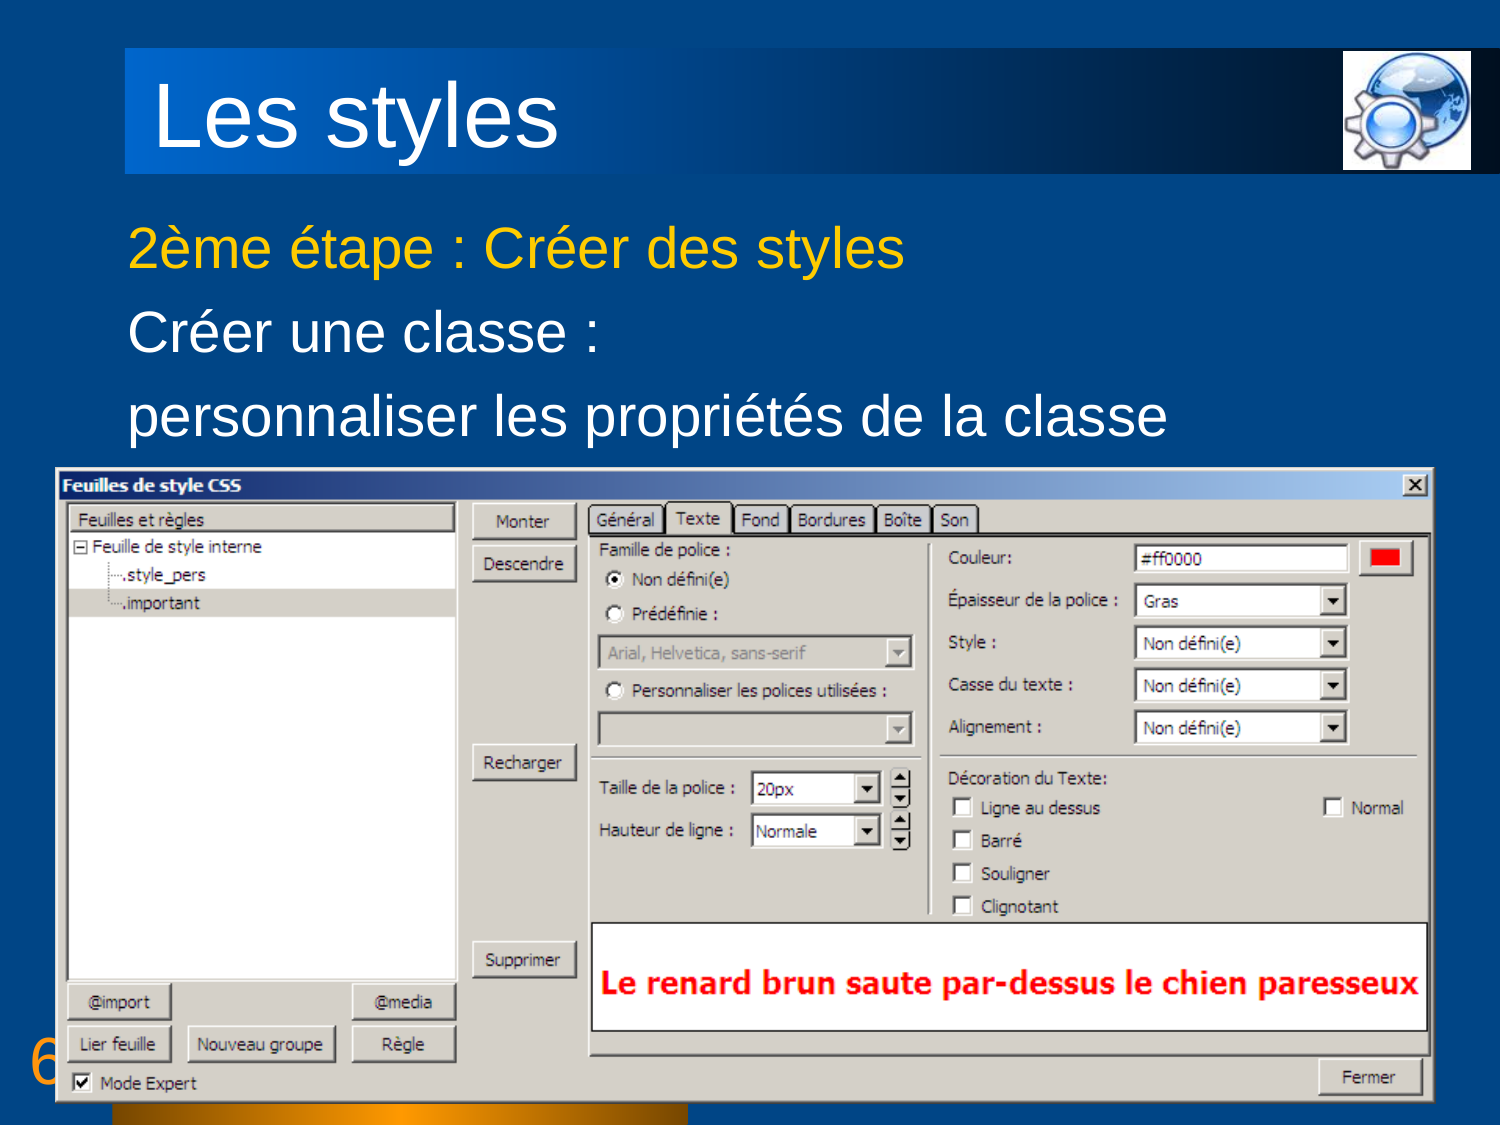

Les styles
# 2ème étape : Créer des styles
Créer une classe :
personnaliser les propriétés de la classe